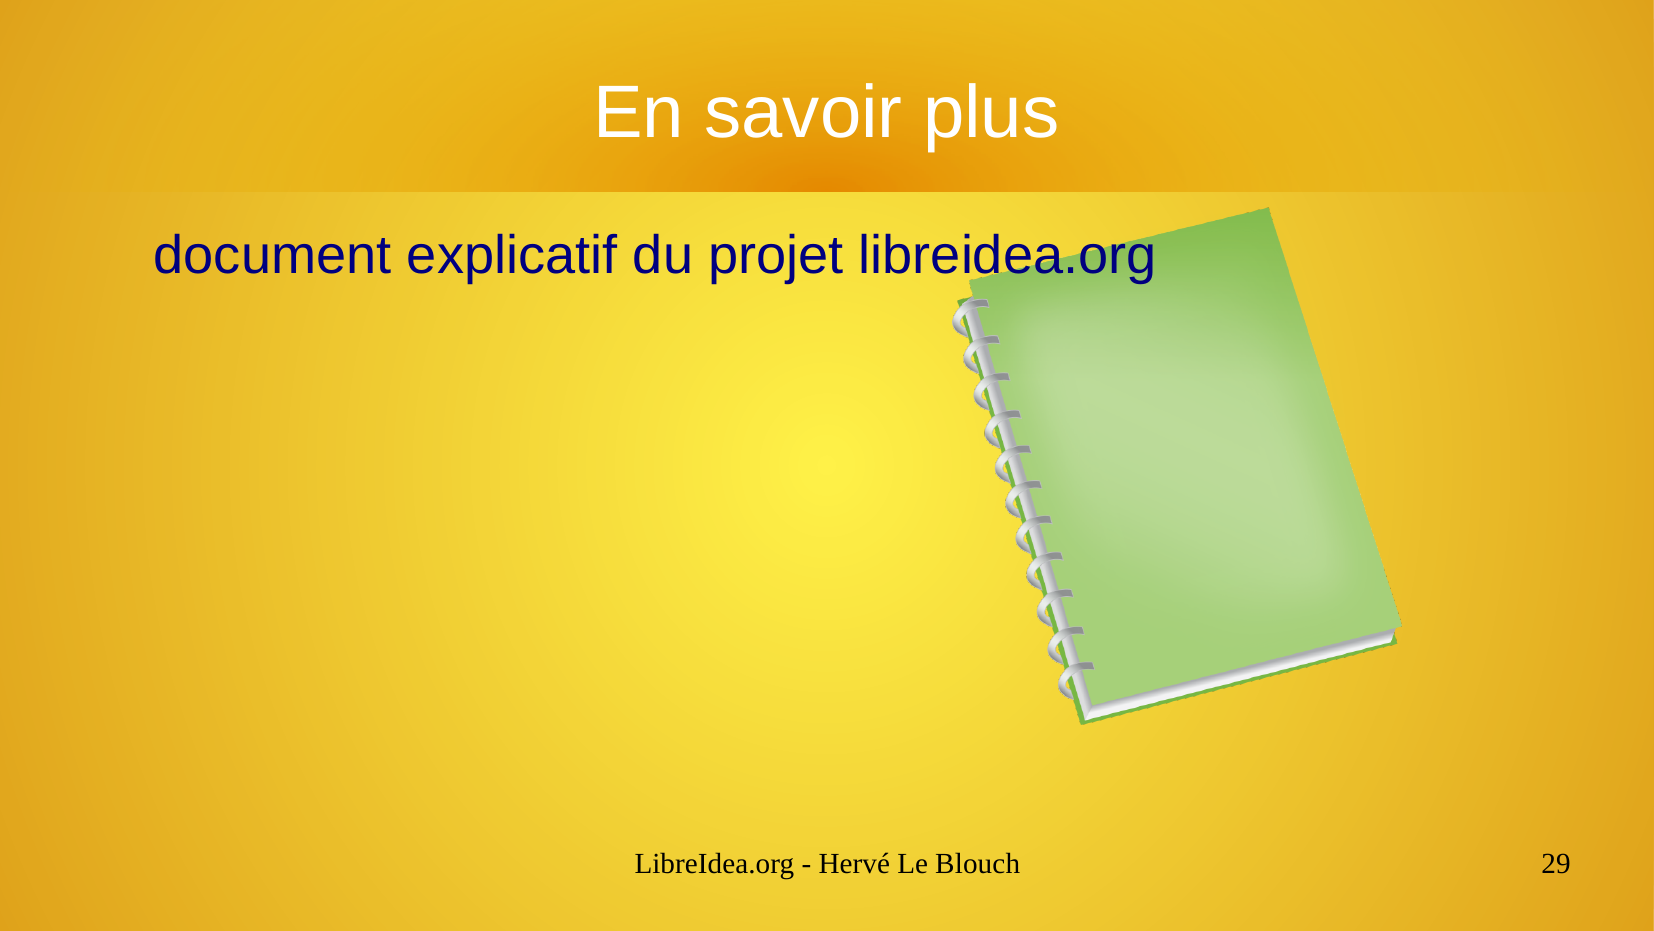

# En savoir plus
document explicatif du projet libreidea.org
LibreIdea.org - Hervé Le Blouch
29